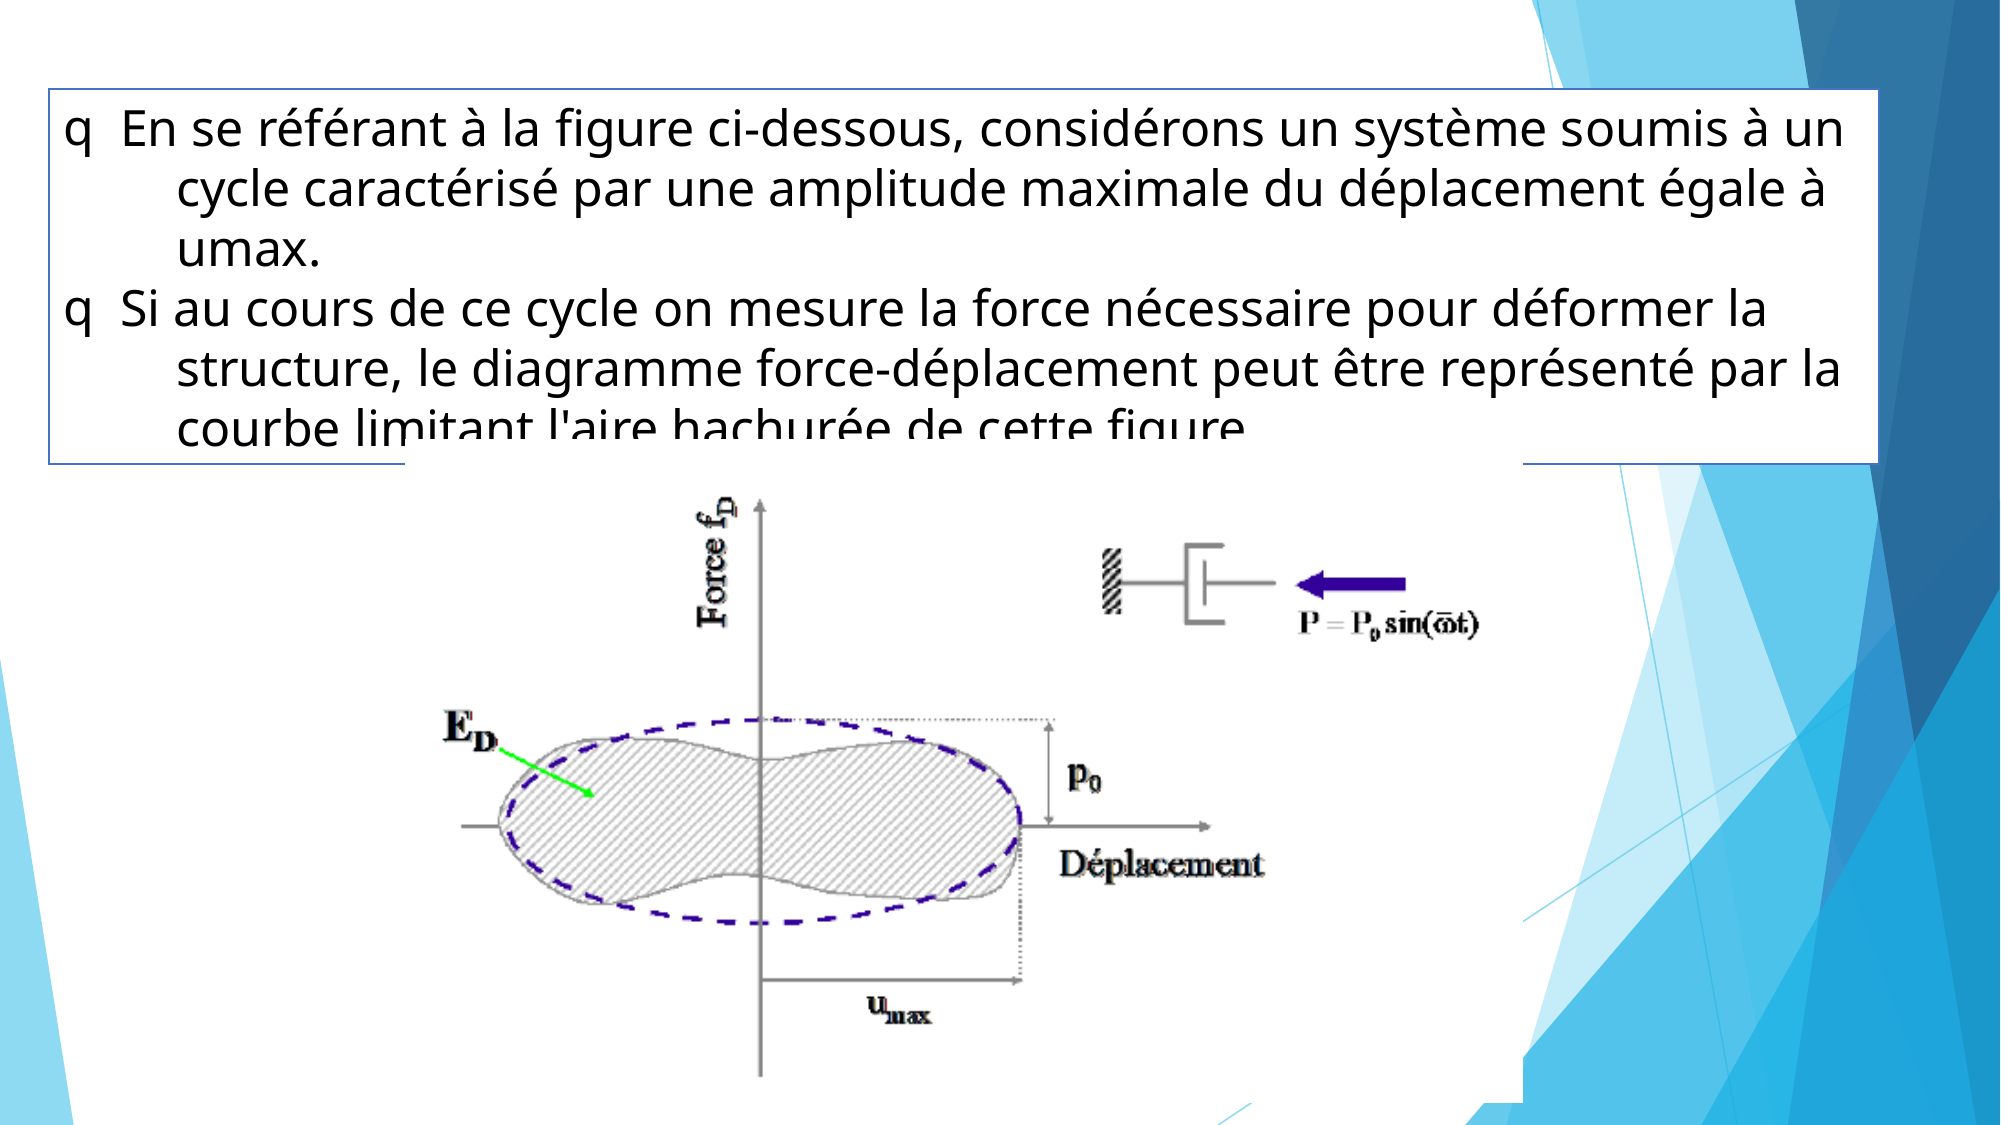

En se référant à la figure ci-dessous, considérons un système soumis à un cycle caractérisé par une amplitude maximale du déplacement égale à umax.
Si au cours de ce cycle on mesure la force nécessaire pour déformer la structure, le diagramme force-déplacement peut être représenté par la courbe limitant l'aire hachurée de cette figure.